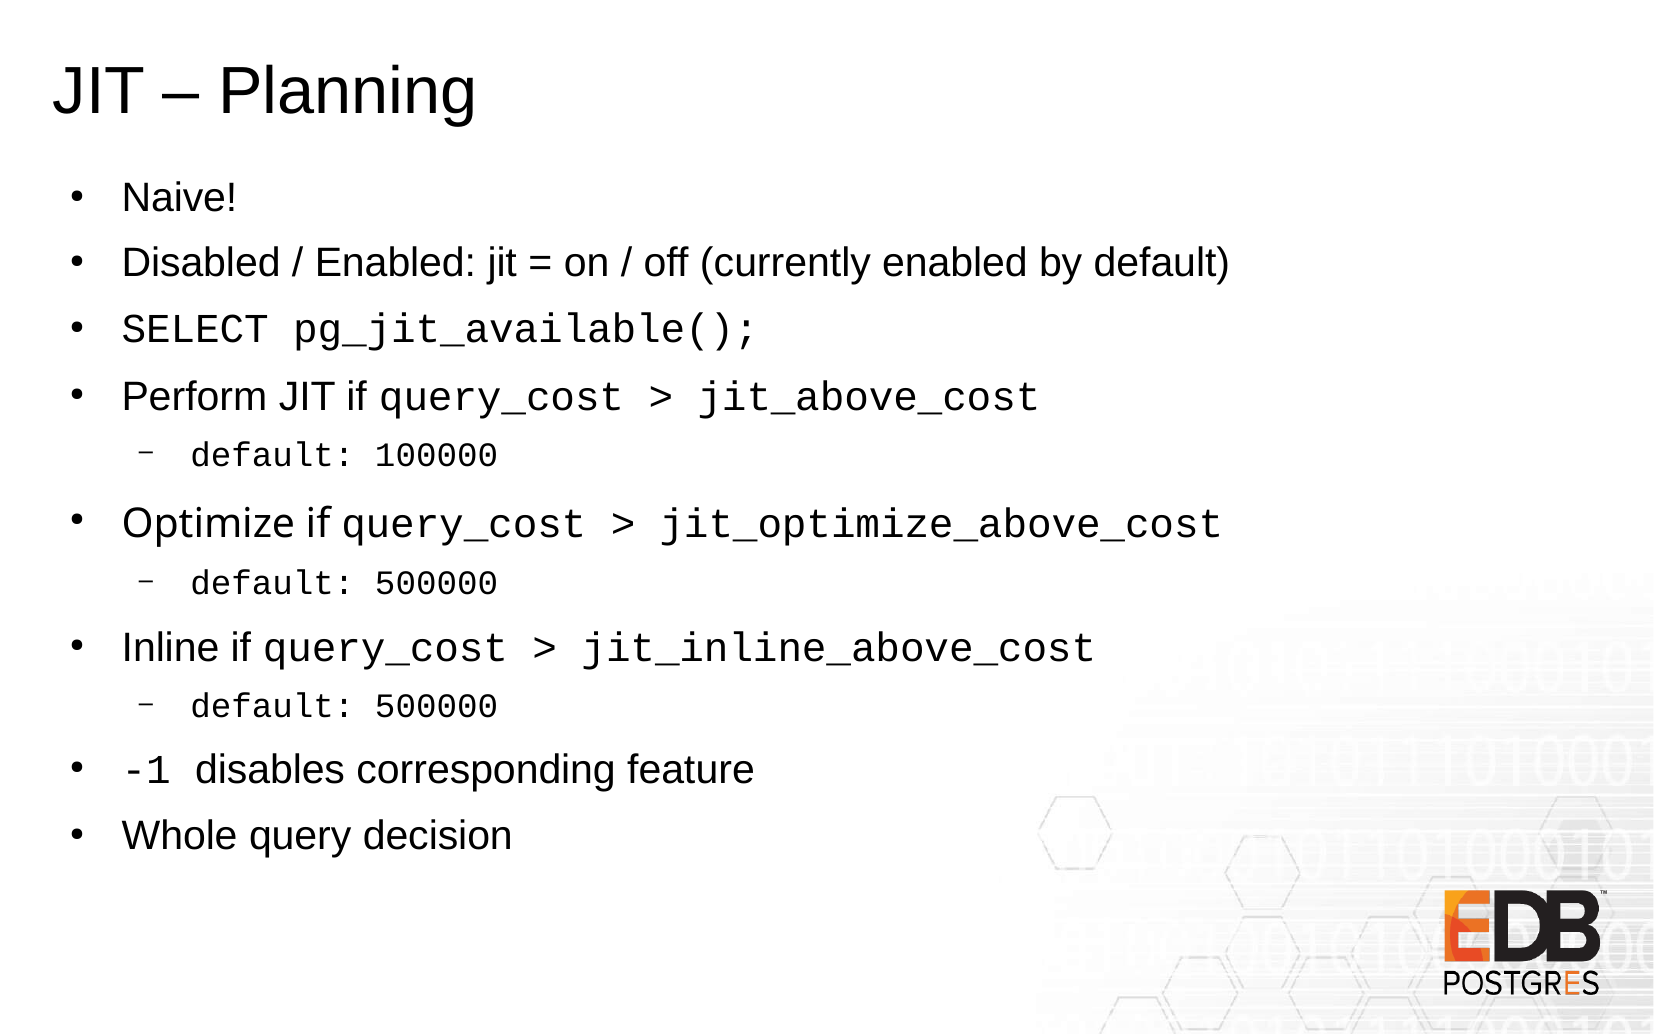

# JIT – Planning
Naive!
Disabled / Enabled: jit = on / off (currently enabled by default)
SELECT pg_jit_available();
Perform JIT if query_cost > jit_above_cost
default: 100000
Optimize if query_cost > jit_optimize_above_cost
default: 500000
Inline if query_cost > jit_inline_above_cost
default: 500000
-1 disables corresponding feature
Whole query decision